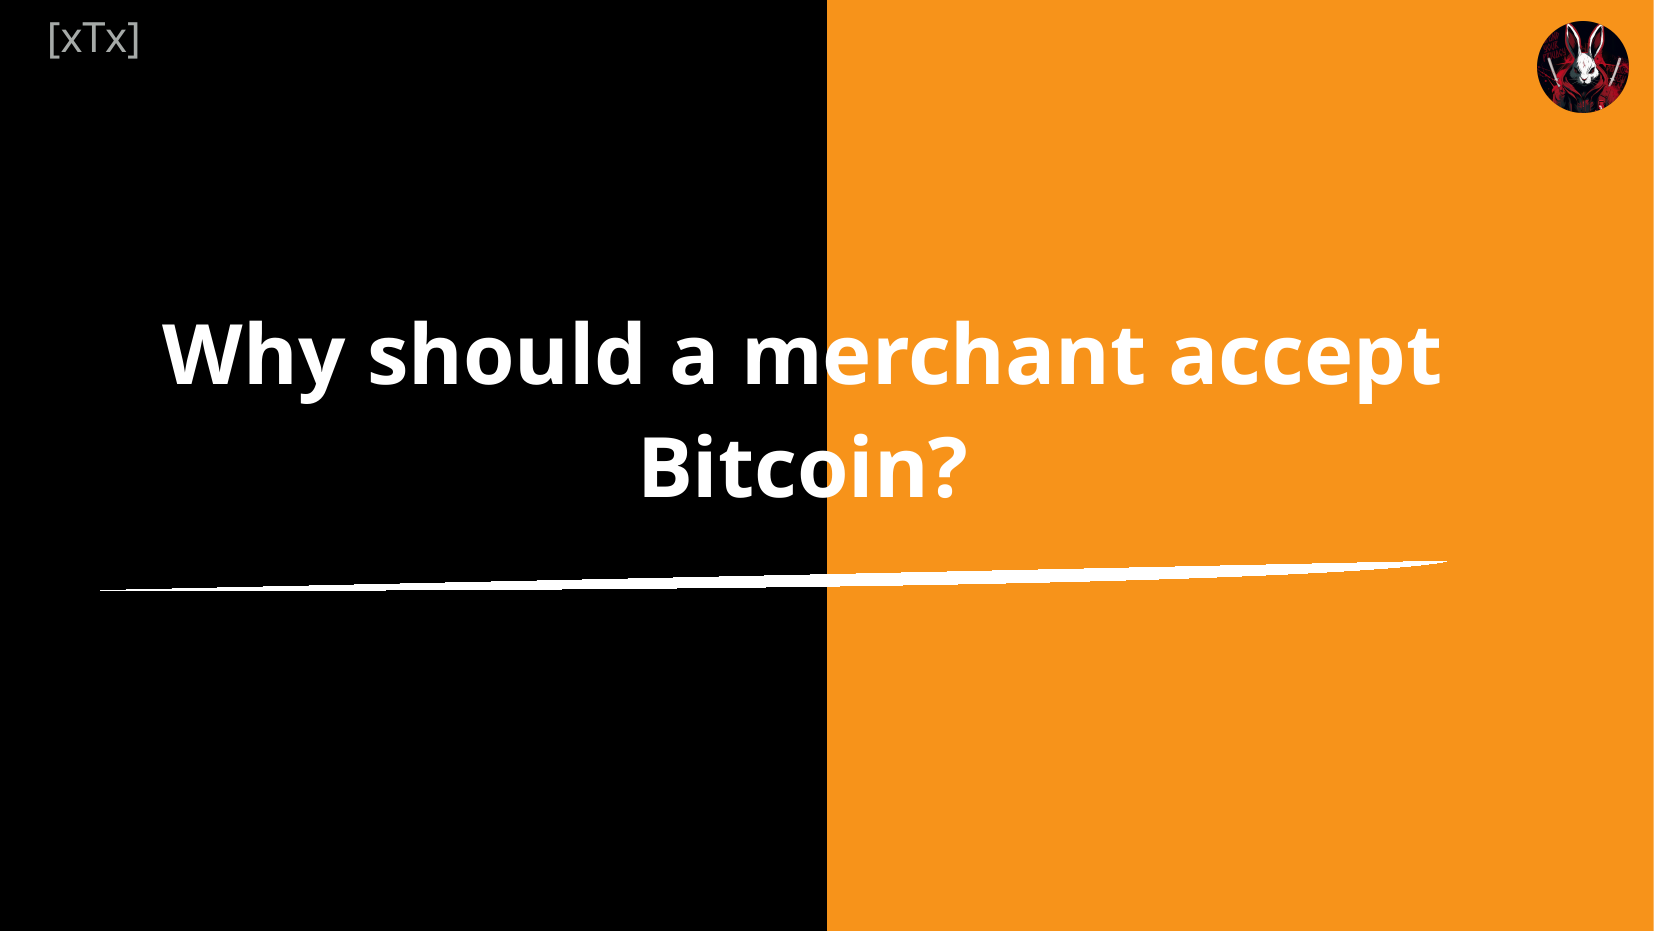

[xTx]
# Why should a merchant accept Bitcoin?